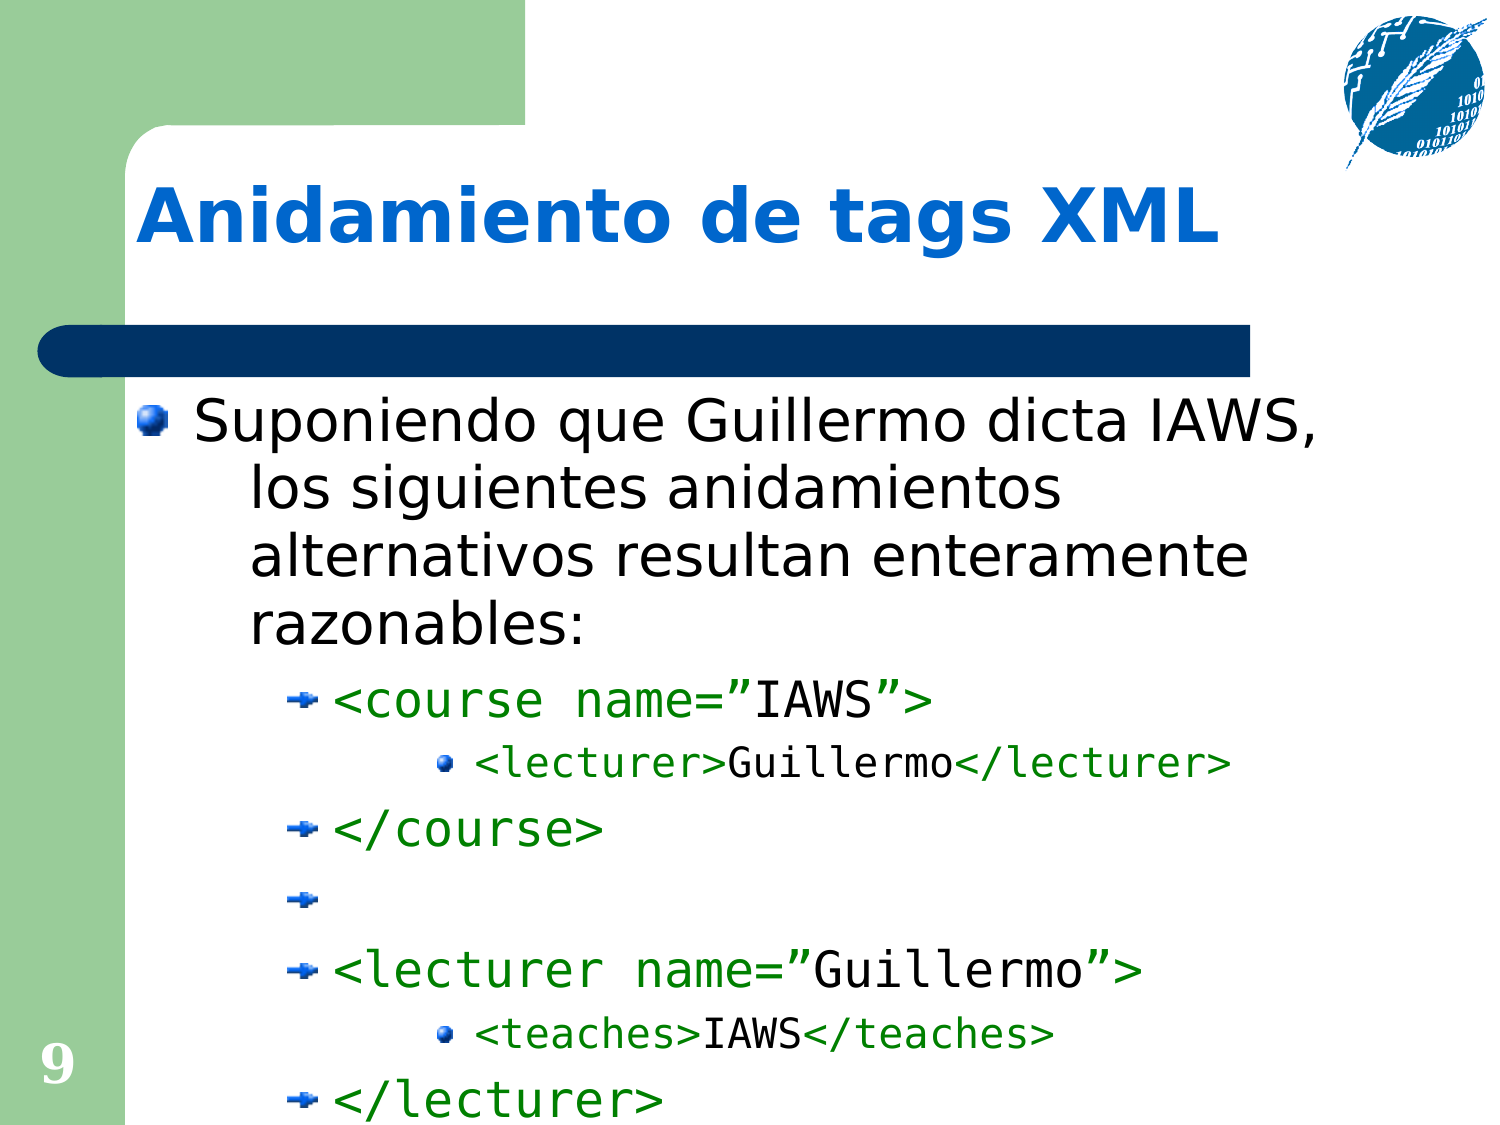

# Anidamiento de tags XML
Suponiendo que Guillermo dicta IAWS, los siguientes anidamientos alternativos resultan enteramente razonables:
<course name=”IAWS”>
<lecturer>Guillermo</lecturer>
</course>
<lecturer name=”Guillermo”>
<teaches>IAWS</teaches>
</lecturer>
9